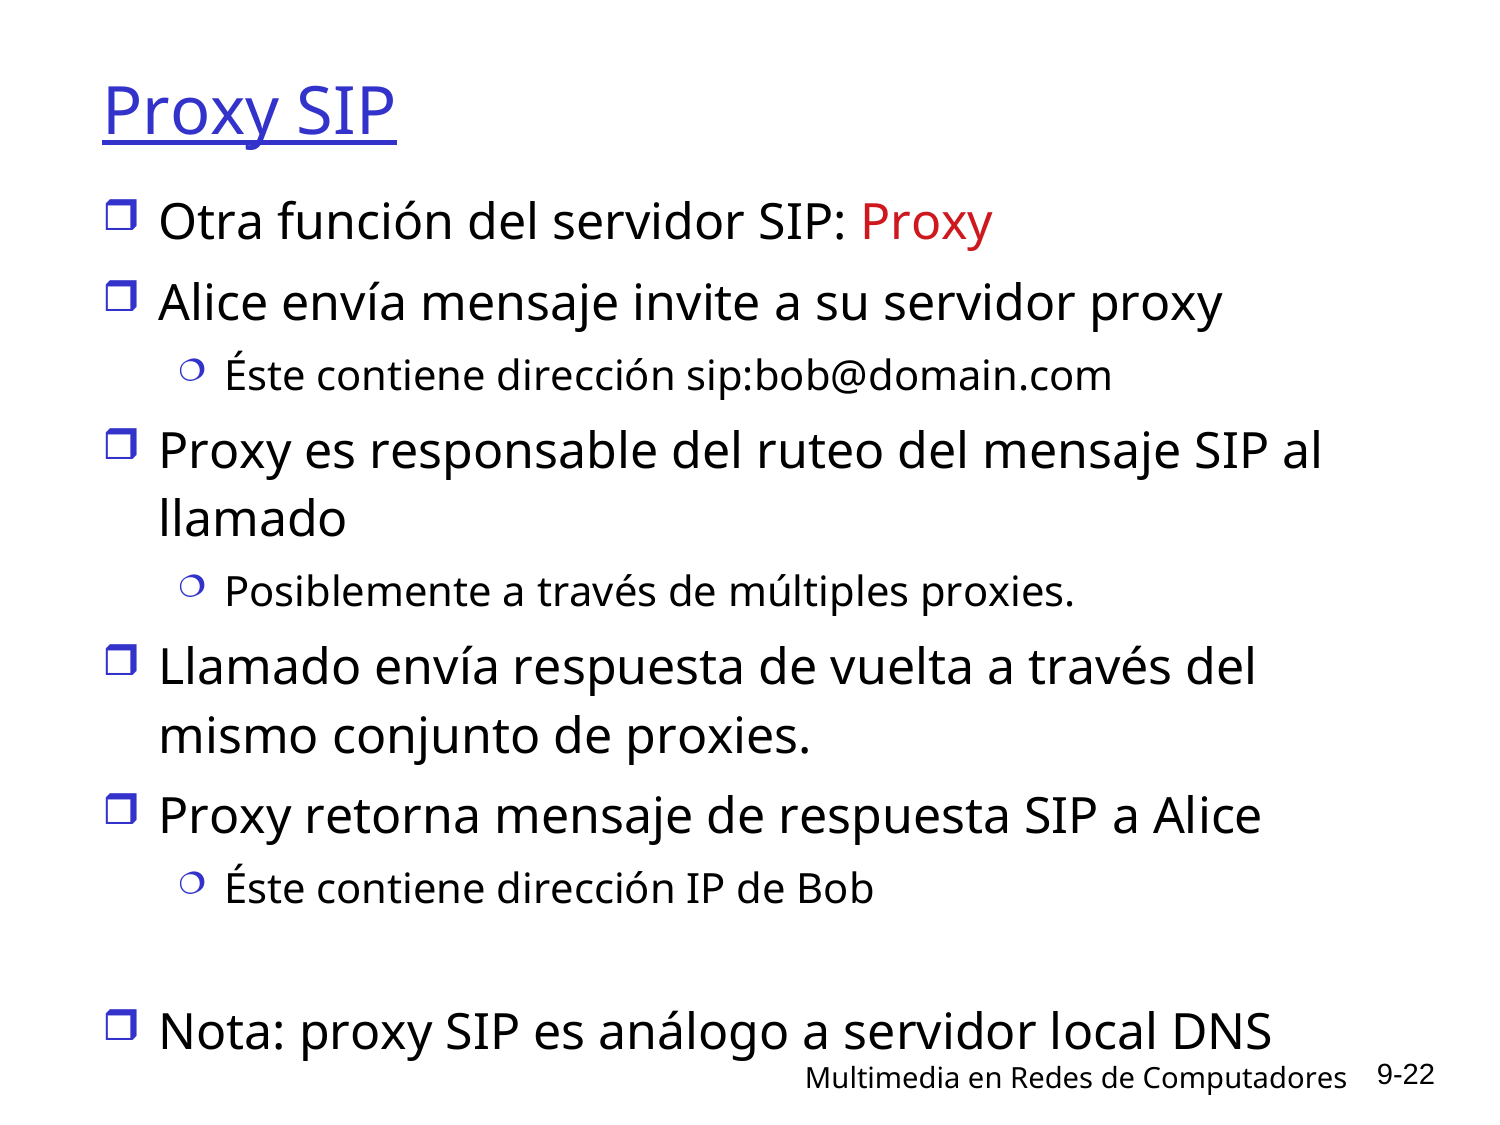

# Proxy SIP
Otra función del servidor SIP: Proxy
Alice envía mensaje invite a su servidor proxy
Éste contiene dirección sip:bob@domain.com
Proxy es responsable del ruteo del mensaje SIP al llamado
Posiblemente a través de múltiples proxies.
Llamado envía respuesta de vuelta a través del mismo conjunto de proxies.
Proxy retorna mensaje de respuesta SIP a Alice
Éste contiene dirección IP de Bob
Nota: proxy SIP es análogo a servidor local DNS
22